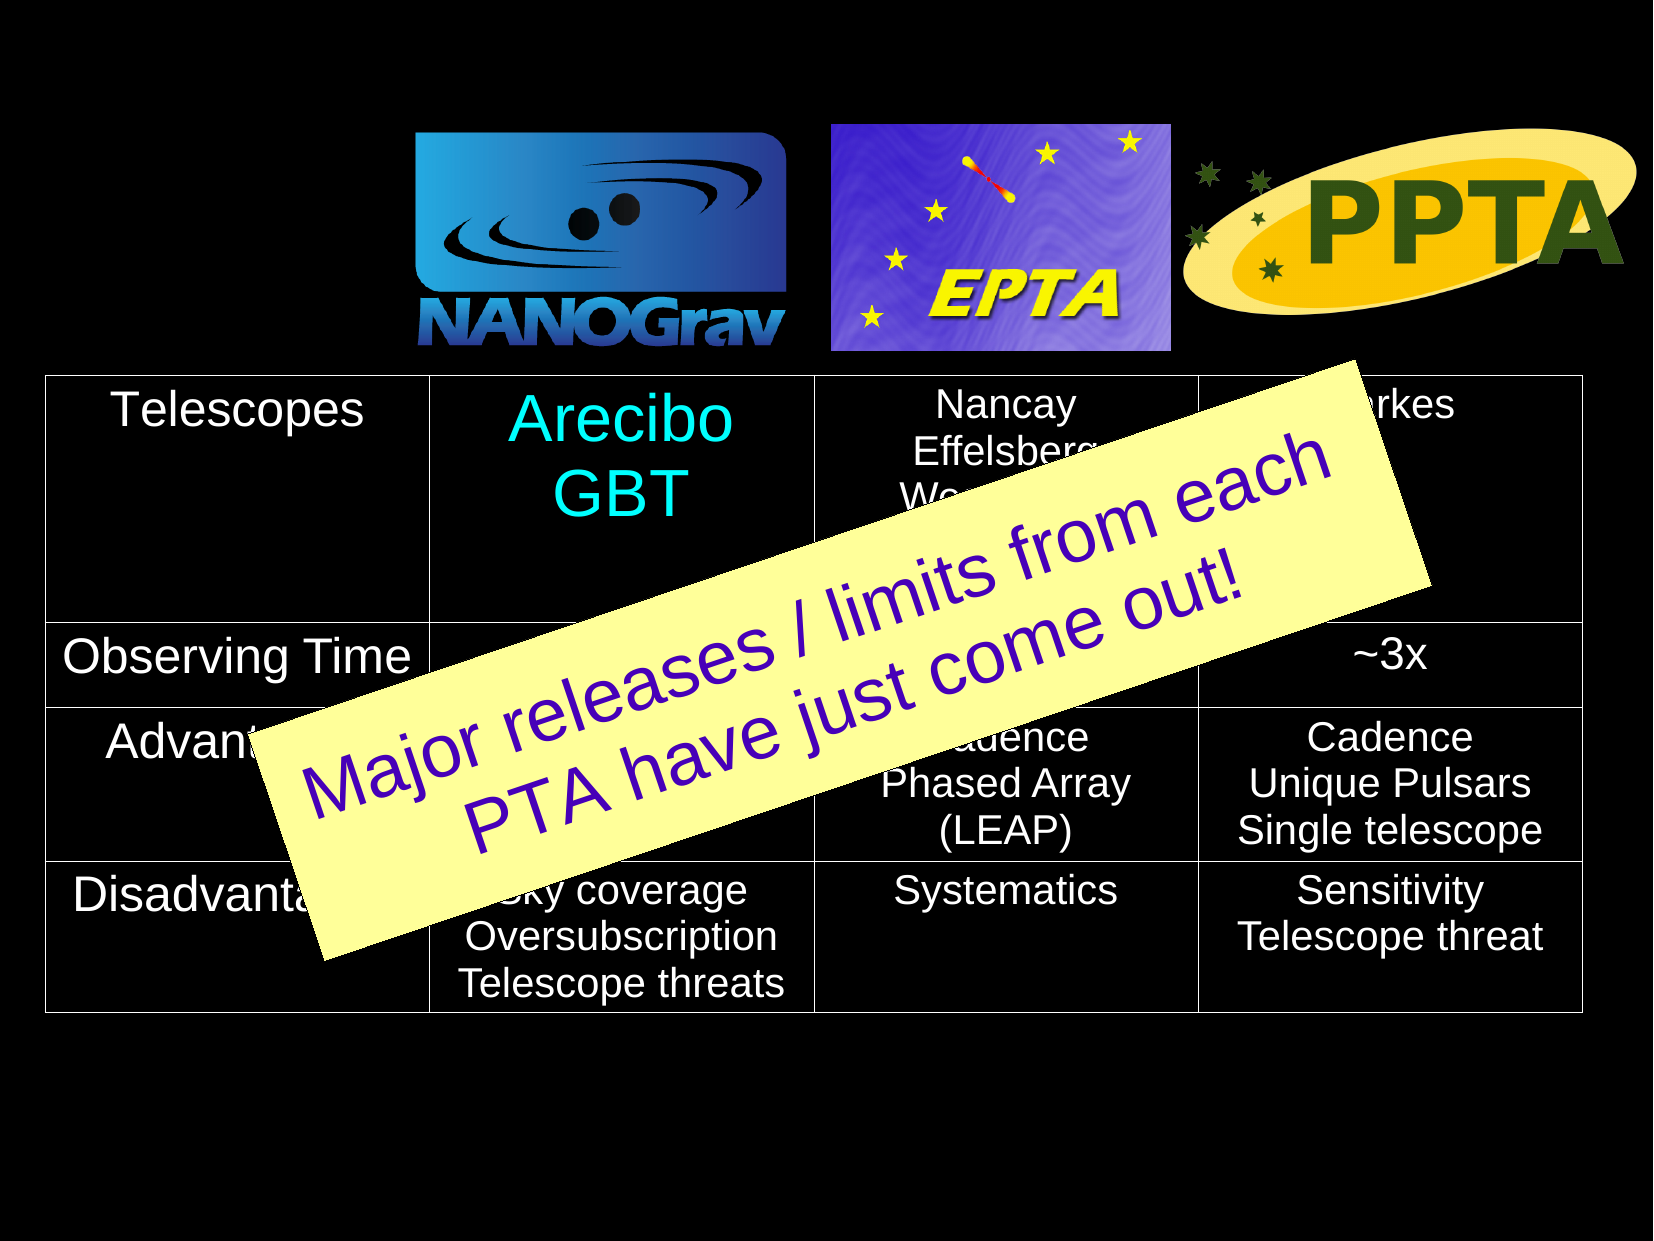

| Telescopes | Arecibo GBT | Nancay Effelsberg Westerbork Jodrell Bank Sardinia RT | Parkes |
| --- | --- | --- | --- |
| Observing Time | 1x | ~5x+ | ~3x |
| Advantages | Sensitivity | Cadence Phased Array (LEAP) | Cadence Unique Pulsars Single telescope |
| Disadvantages | Sky coverage Oversubscription Telescope threats | Systematics | Sensitivity Telescope threat |
Major releases / limits from each
PTA have just come out!